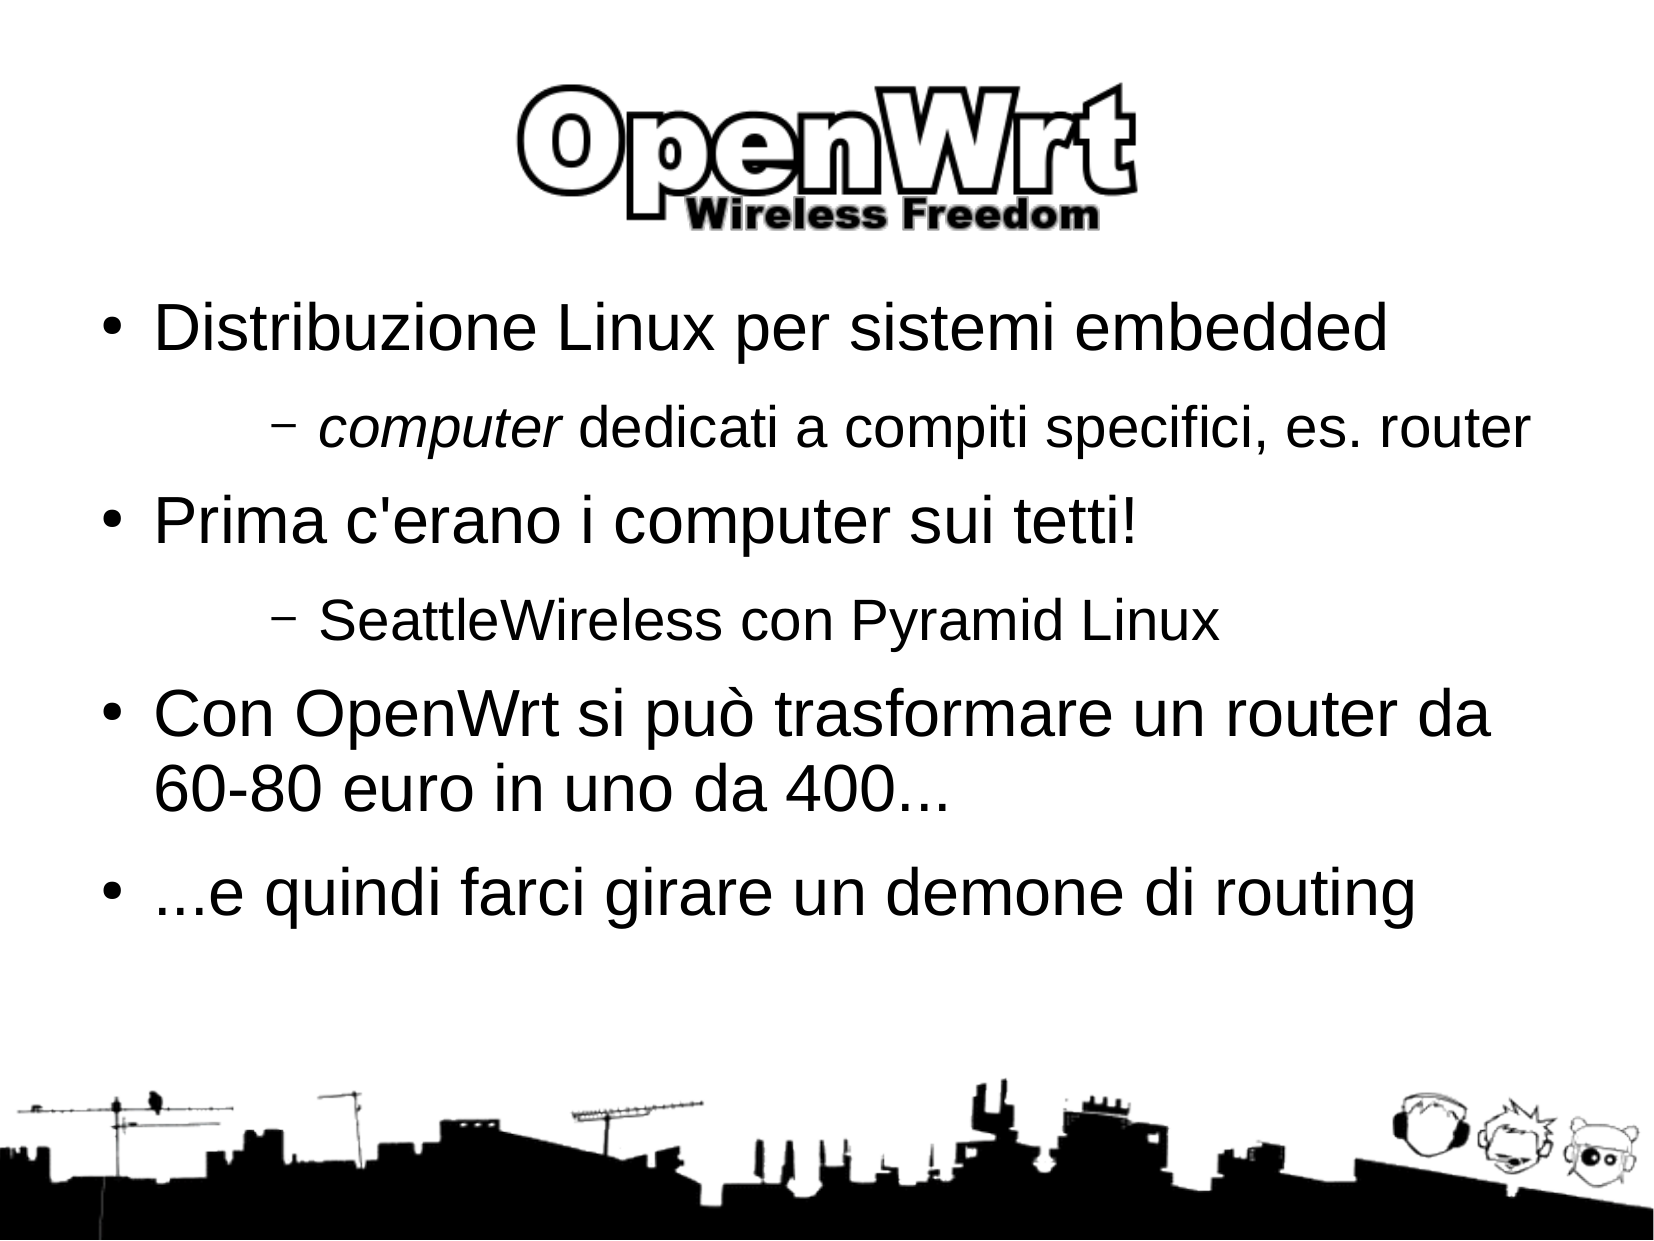

# Distribuzione Linux per sistemi embedded
computer dedicati a compiti specifici, es. router
Prima c'erano i computer sui tetti!
SeattleWireless con Pyramid Linux
Con OpenWrt si può trasformare un router da 60-80 euro in uno da 400...
...e quindi farci girare un demone di routing